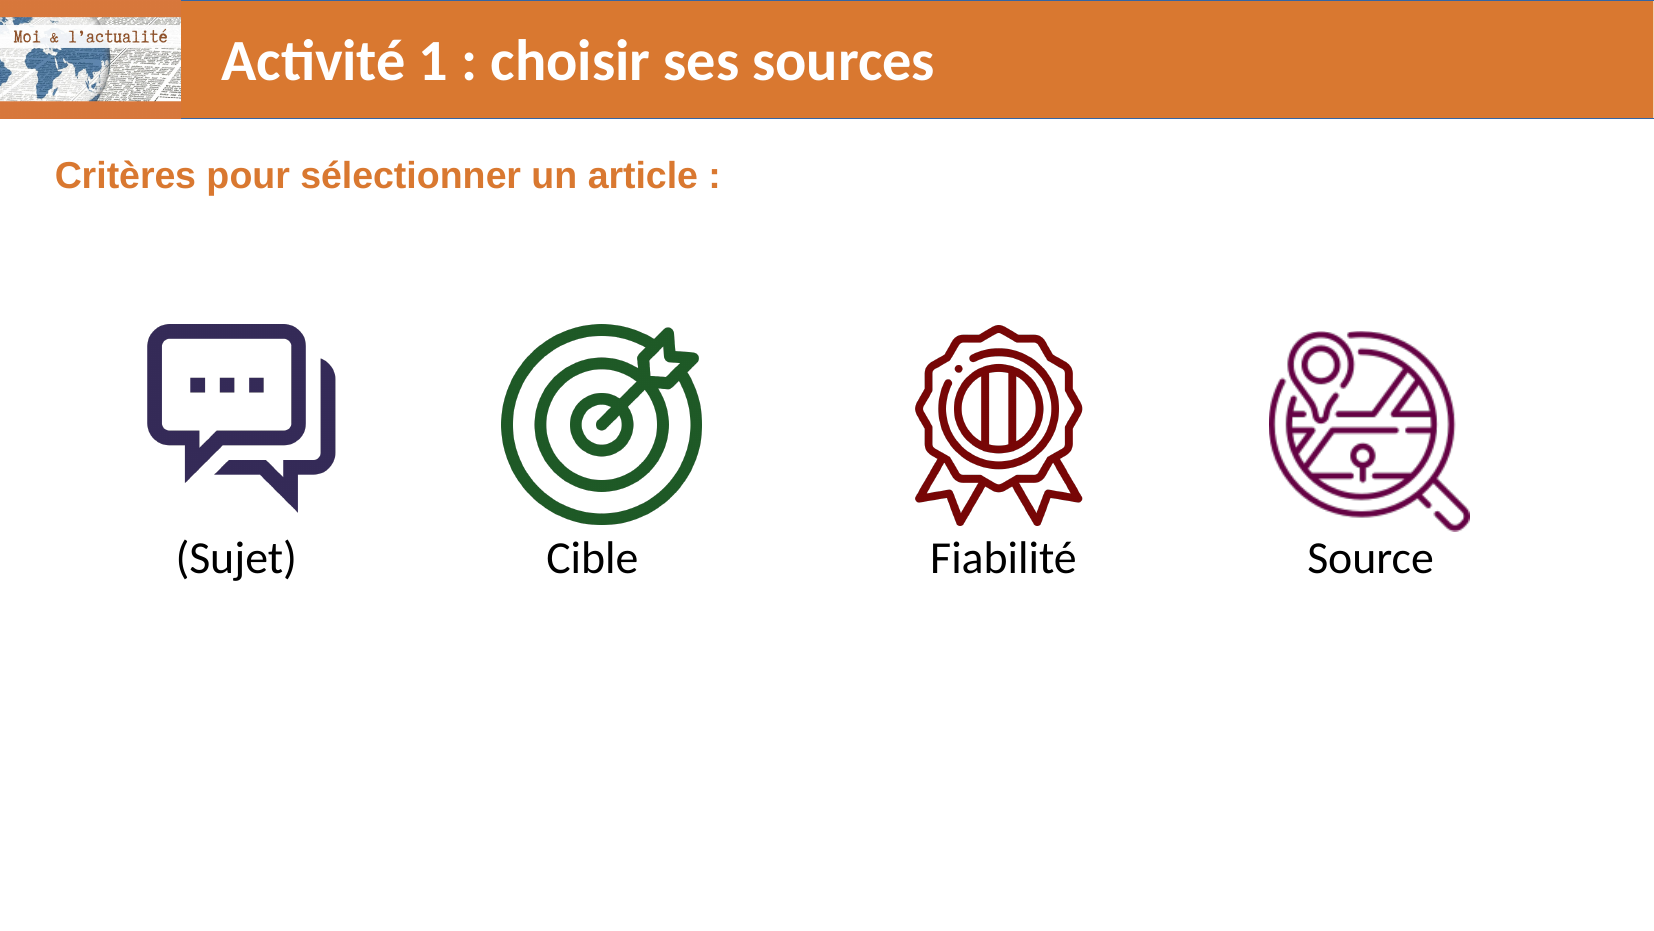

Activité 1 : choisir ses sources
 Critères pour sélectionner un article :
(Sujet)
Cible
Fiabilité
Source